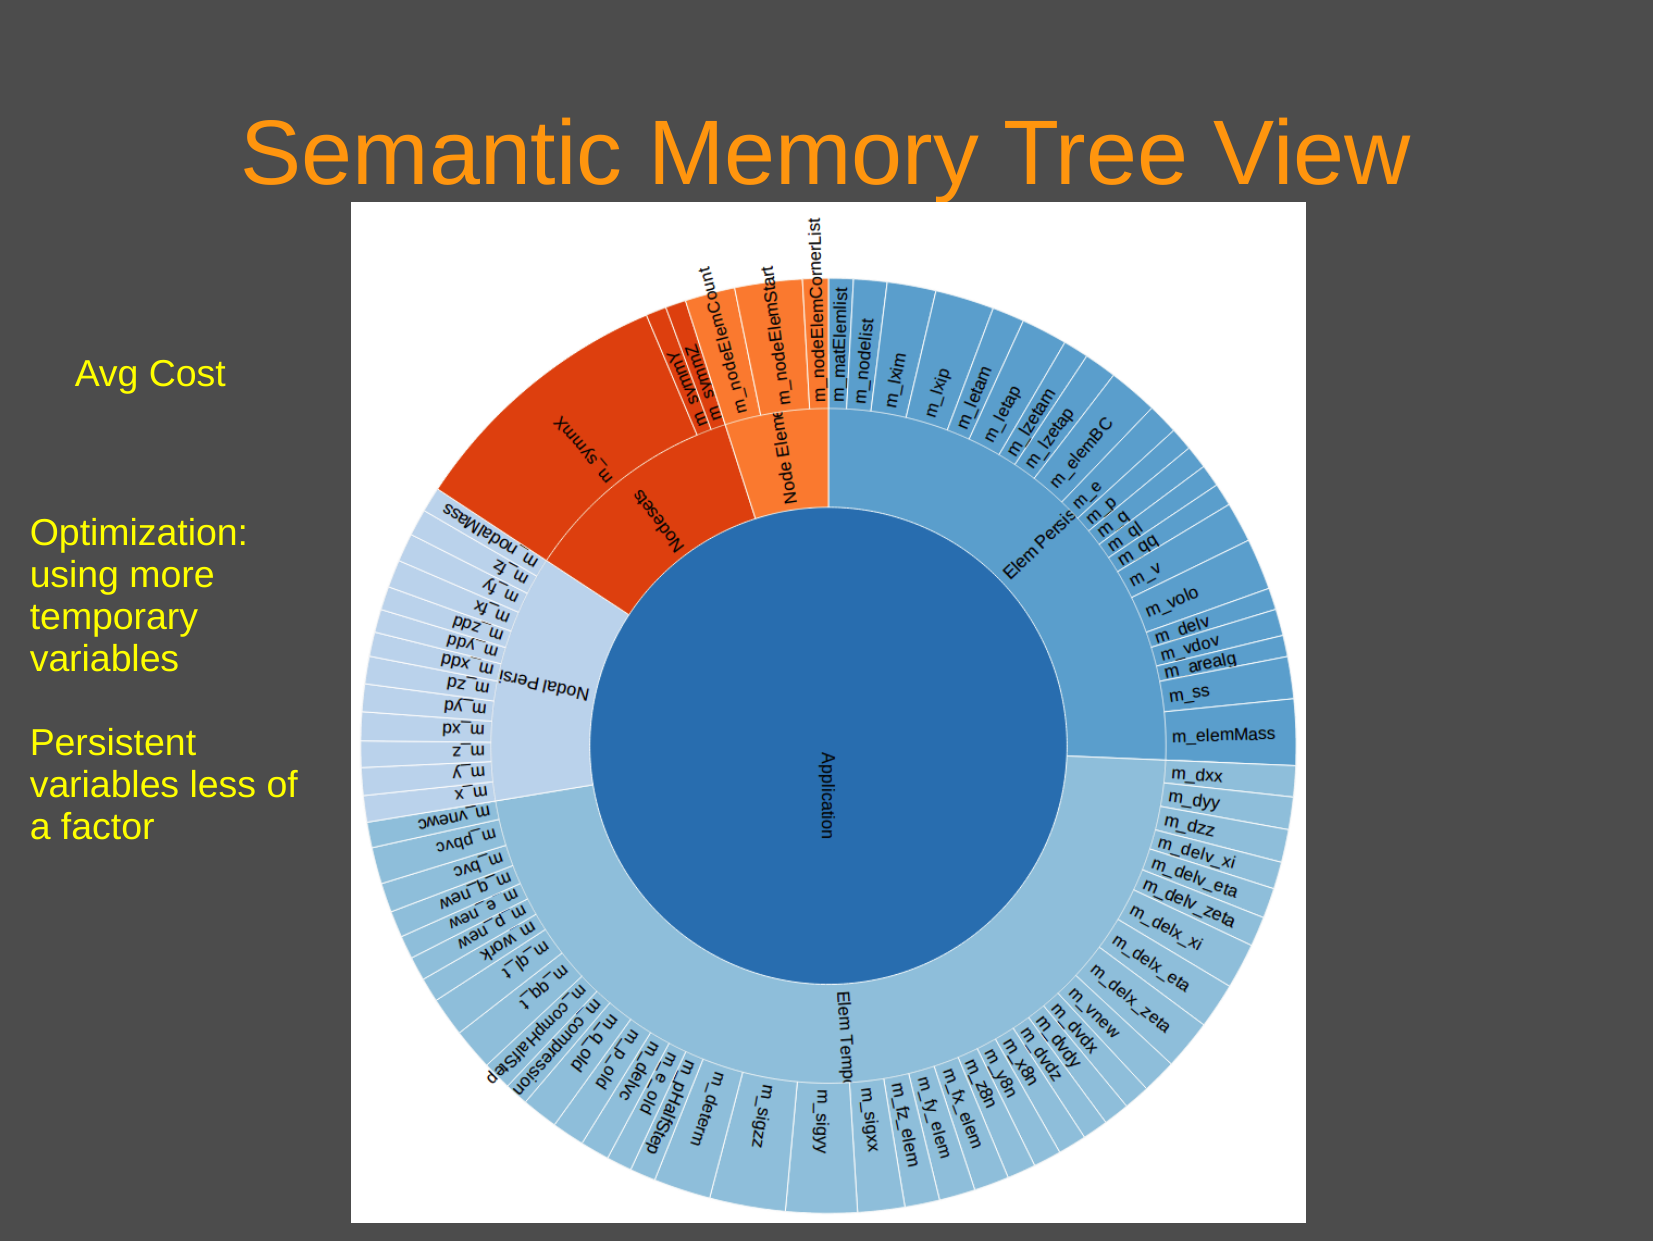

# Semantic Memory Tree View
Avg Cost
Optimization: using more temporary variables
Persistent variables less of a factor